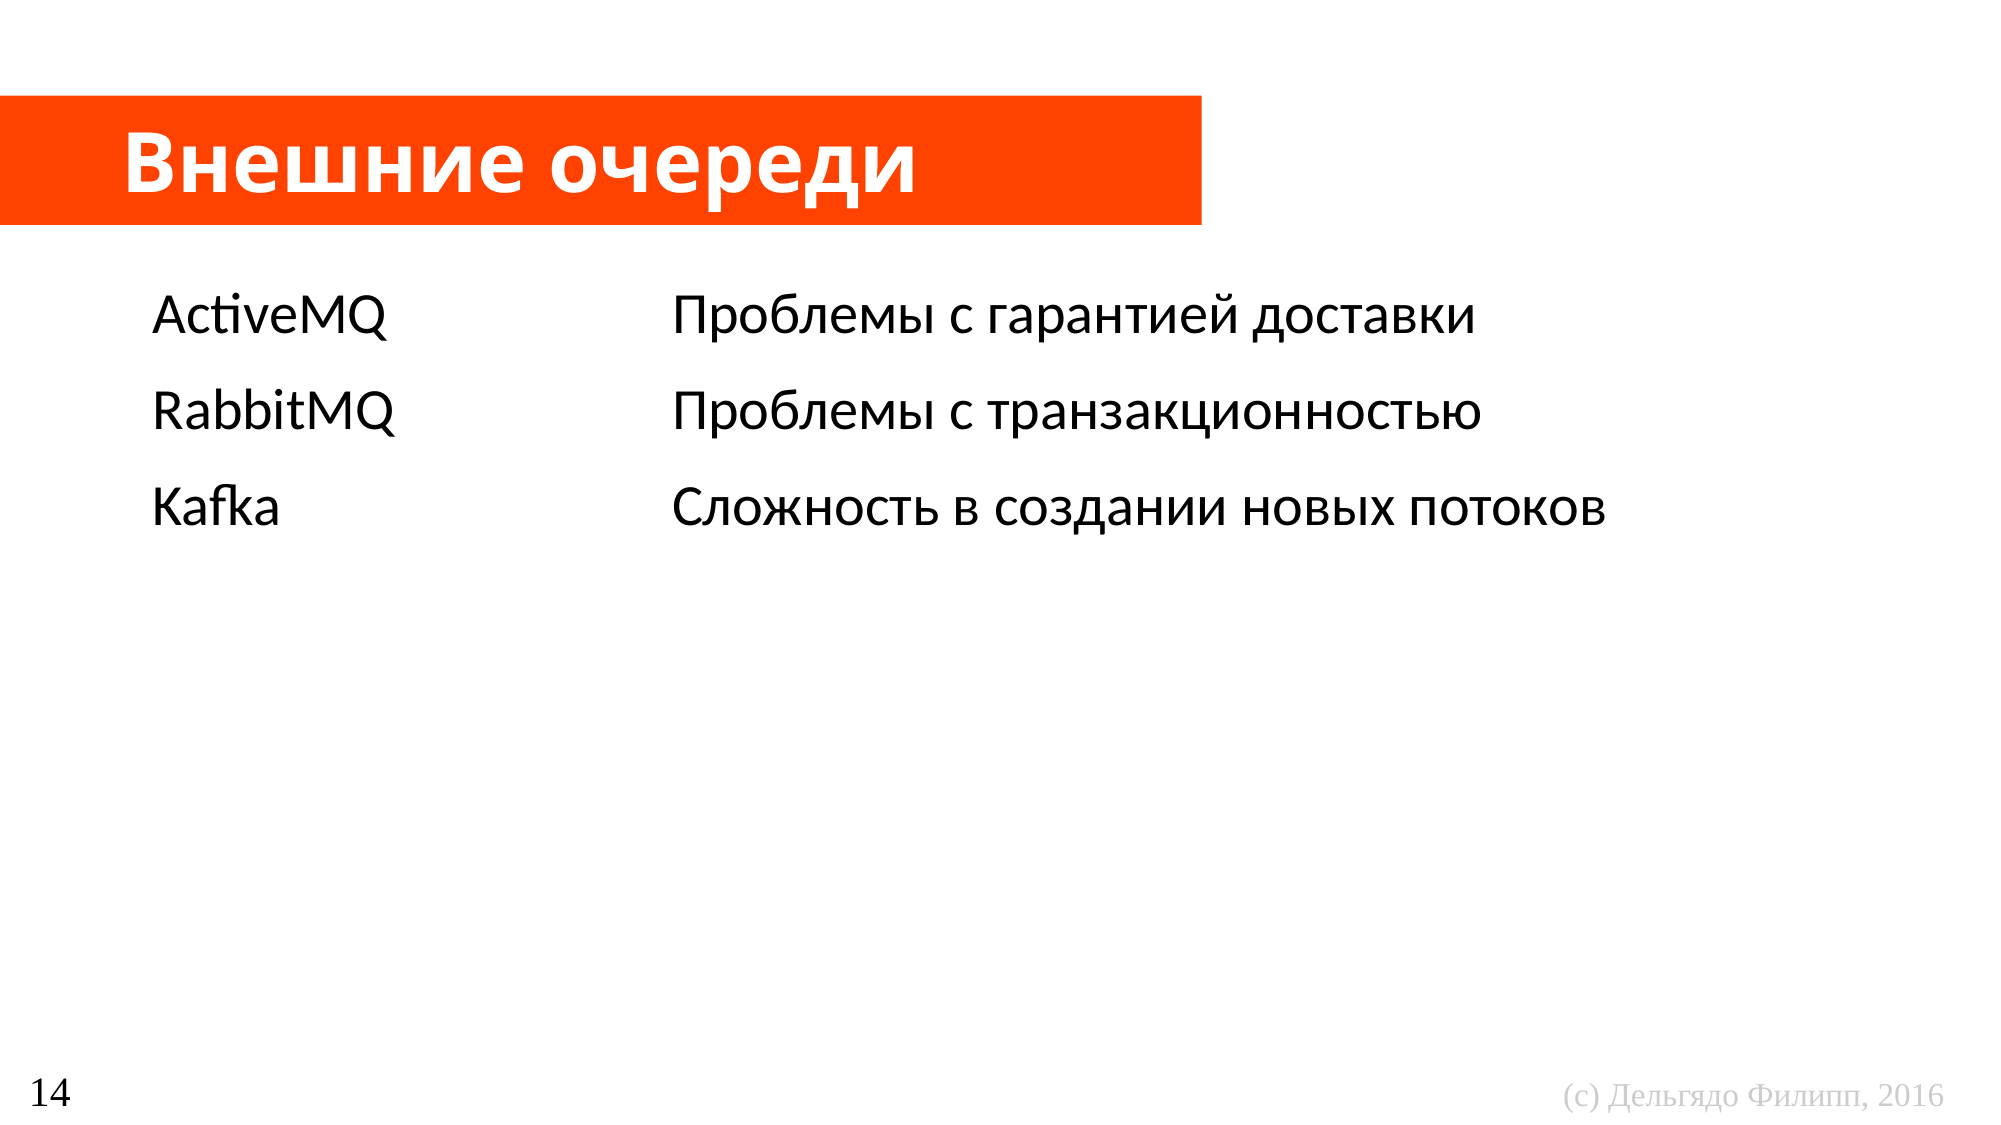

Внешние очереди
# ActiveMQ
RabbitMQ
Kafka
Проблемы с гарантией доставки
Проблемы с транзакционностью
Сложность в создании новых потоков
14
(c) Дельгядо Филипп, 2016